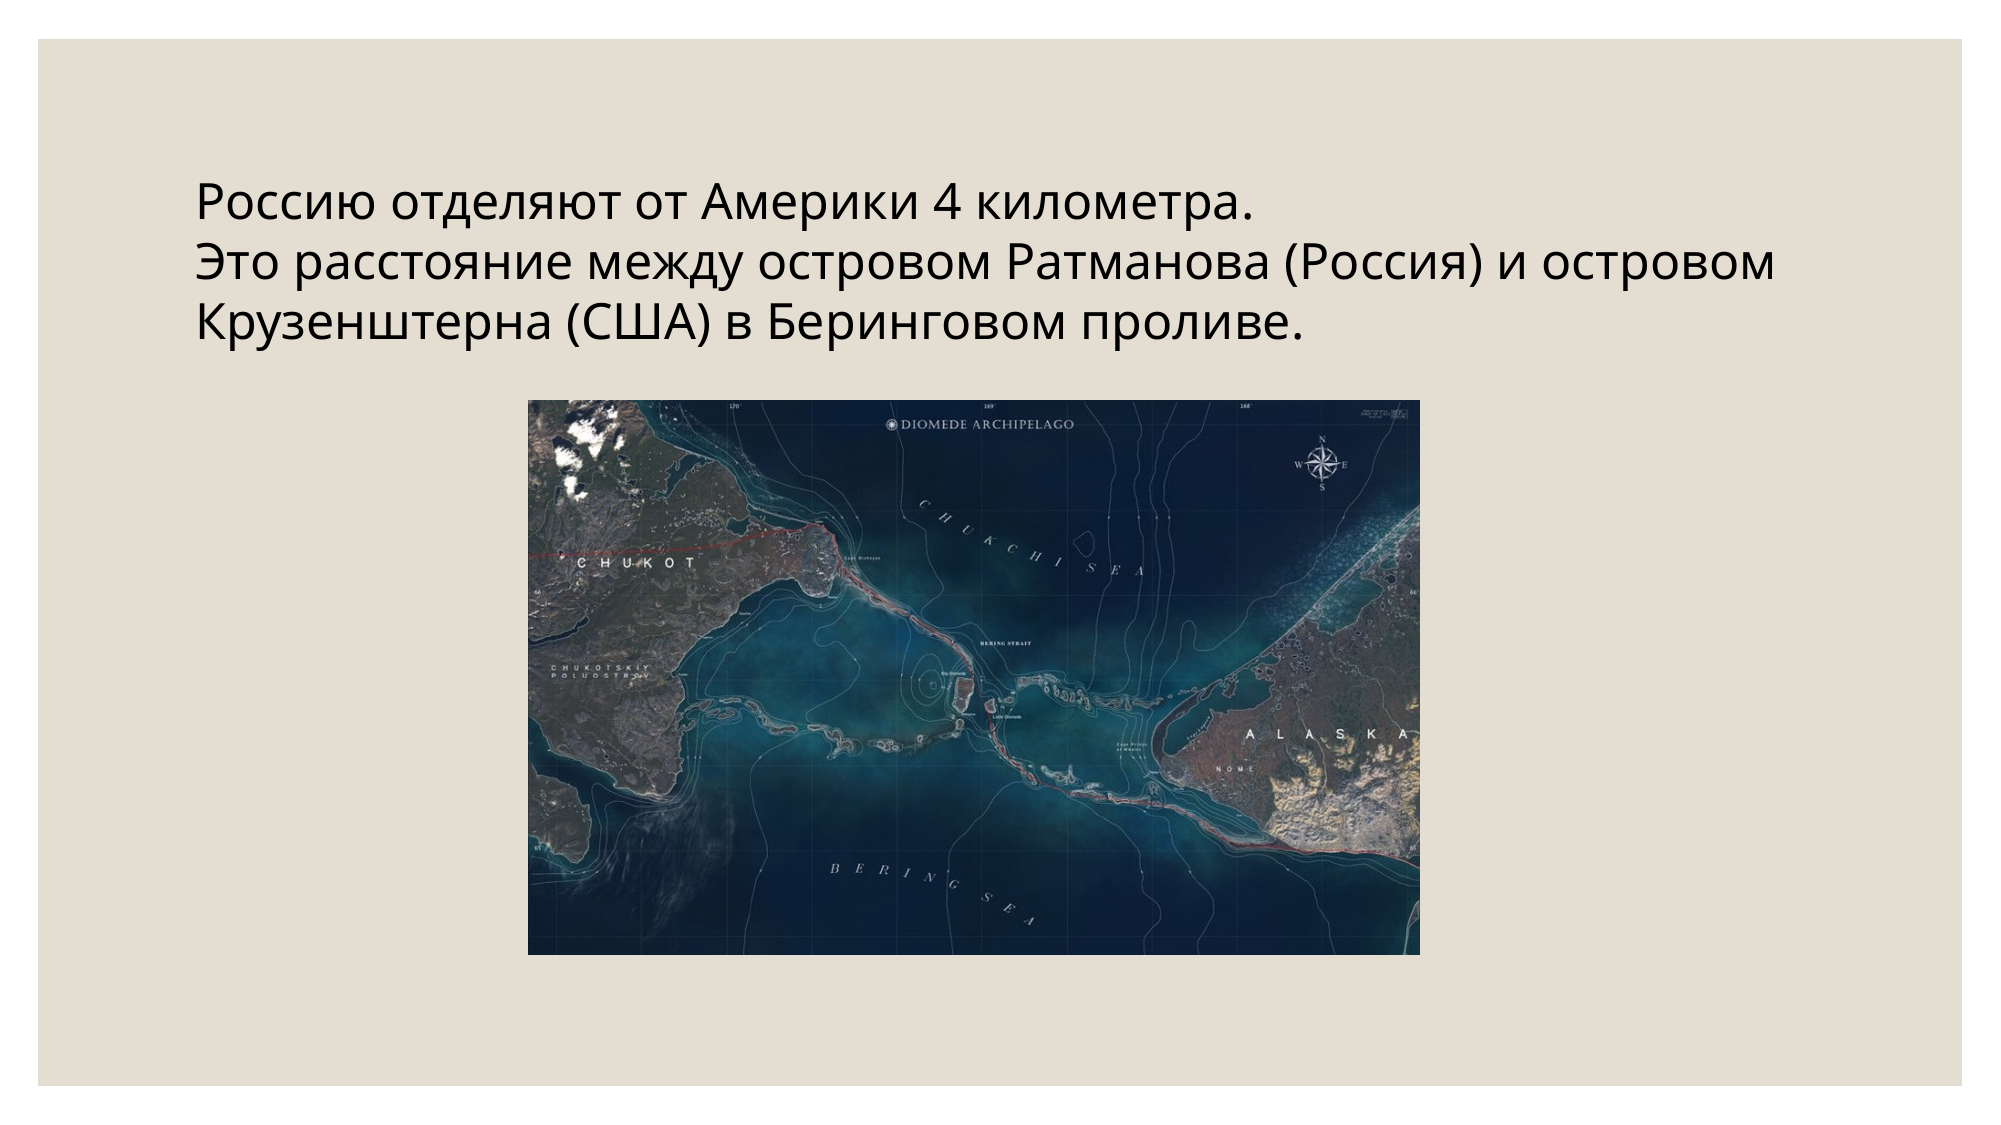

# Россию отделяют от Америки 4 километра. Это расстояние между островом Ратманова (Россия) и островом Крузенштерна (США) в Беринговом проливе.